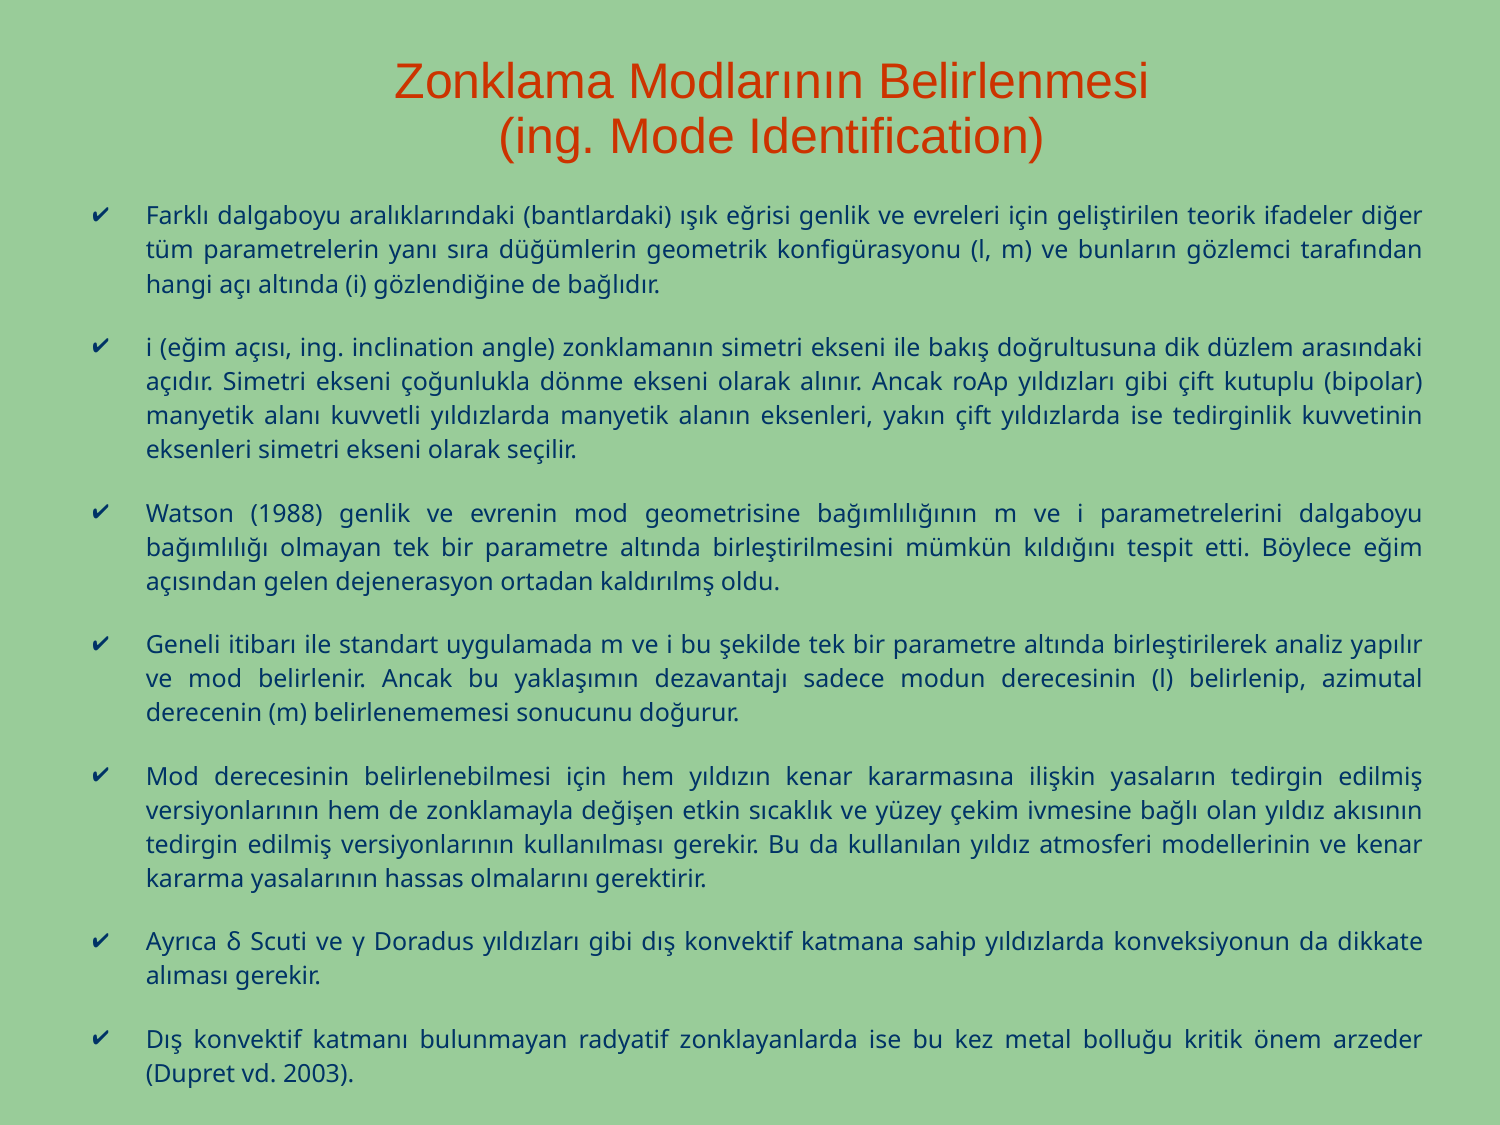

# Zonklama Modlarının Belirlenmesi (ing. Mode Identification)
Farklı dalgaboyu aralıklarındaki (bantlardaki) ışık eğrisi genlik ve evreleri için geliştirilen teorik ifadeler diğer tüm parametrelerin yanı sıra düğümlerin geometrik konfigürasyonu (l, m) ve bunların gözlemci tarafından hangi açı altında (i) gözlendiğine de bağlıdır.
i (eğim açısı, ing. inclination angle) zonklamanın simetri ekseni ile bakış doğrultusuna dik düzlem arasındaki açıdır. Simetri ekseni çoğunlukla dönme ekseni olarak alınır. Ancak roAp yıldızları gibi çift kutuplu (bipolar) manyetik alanı kuvvetli yıldızlarda manyetik alanın eksenleri, yakın çift yıldızlarda ise tedirginlik kuvvetinin eksenleri simetri ekseni olarak seçilir.
Watson (1988) genlik ve evrenin mod geometrisine bağımlılığının m ve i parametrelerini dalgaboyu bağımlılığı olmayan tek bir parametre altında birleştirilmesini mümkün kıldığını tespit etti. Böylece eğim açısından gelen dejenerasyon ortadan kaldırılmş oldu.
Geneli itibarı ile standart uygulamada m ve i bu şekilde tek bir parametre altında birleştirilerek analiz yapılır ve mod belirlenir. Ancak bu yaklaşımın dezavantajı sadece modun derecesinin (l) belirlenip, azimutal derecenin (m) belirlenememesi sonucunu doğurur.
Mod derecesinin belirlenebilmesi için hem yıldızın kenar kararmasına ilişkin yasaların tedirgin edilmiş versiyonlarının hem de zonklamayla değişen etkin sıcaklık ve yüzey çekim ivmesine bağlı olan yıldız akısının tedirgin edilmiş versiyonlarının kullanılması gerekir. Bu da kullanılan yıldız atmosferi modellerinin ve kenar kararma yasalarının hassas olmalarını gerektirir.
Ayrıca δ Scuti ve γ Doradus yıldızları gibi dış konvektif katmana sahip yıldızlarda konveksiyonun da dikkate alıması gerekir.
Dış konvektif katmanı bulunmayan radyatif zonklayanlarda ise bu kez metal bolluğu kritik önem arzeder (Dupret vd. 2003).
Çok renkli ışık ölçüm gözlemleriyle mod tayininin ayrıntılı matematiksel açıklaması için bkz. Bölüm 6.1,2, Aerts, Kurtz, Dalsgaard, 2009, Asteroseismology, Springer